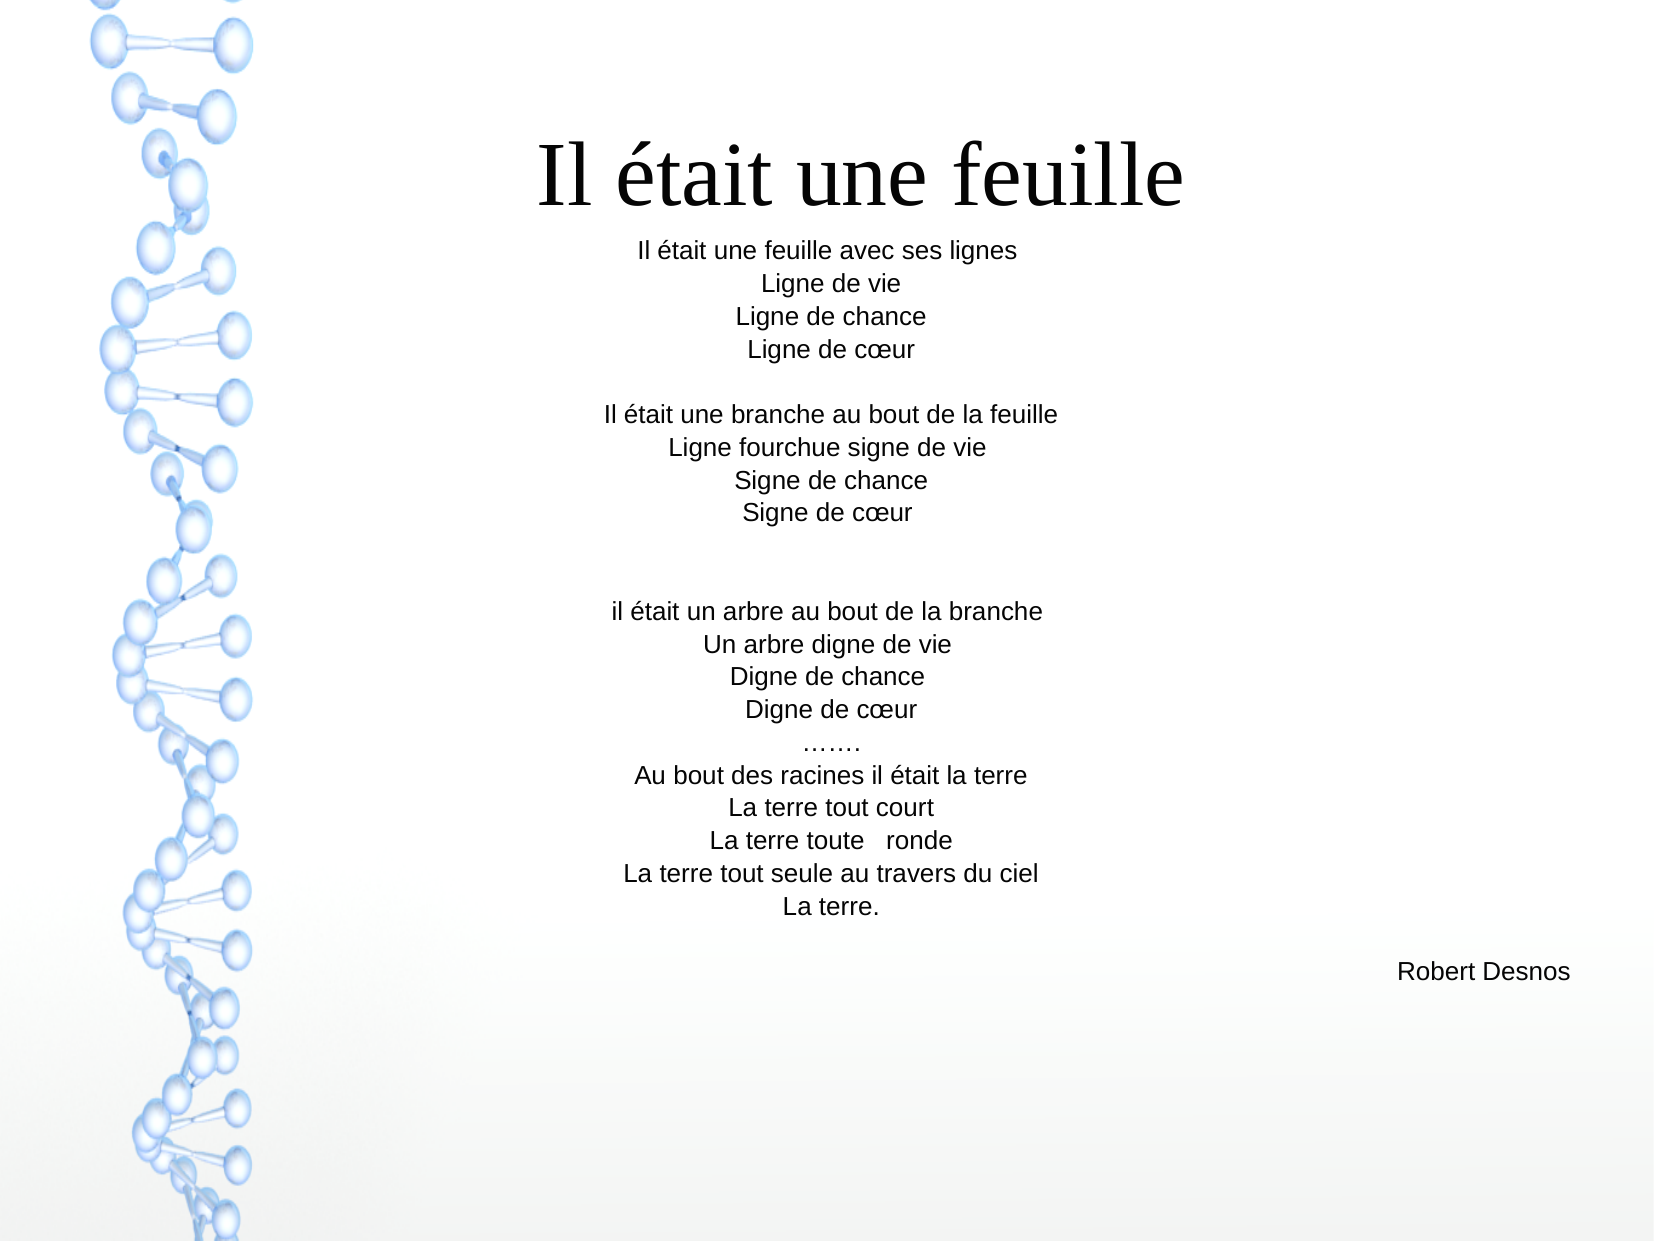

# Il était une feuille
Il était une feuille avec ses lignes
Ligne de vie
Ligne de chance
Ligne de cœur
Il était une branche au bout de la feuille
Ligne fourchue signe de vie
Signe de chance
Signe de cœur
il était un arbre au bout de la branche
Un arbre digne de vie
Digne de chance
Digne de cœur
…….
Au bout des racines il était la terre
La terre tout court
La terre toute ronde
La terre tout seule au travers du ciel
La terre.
Robert Desnos